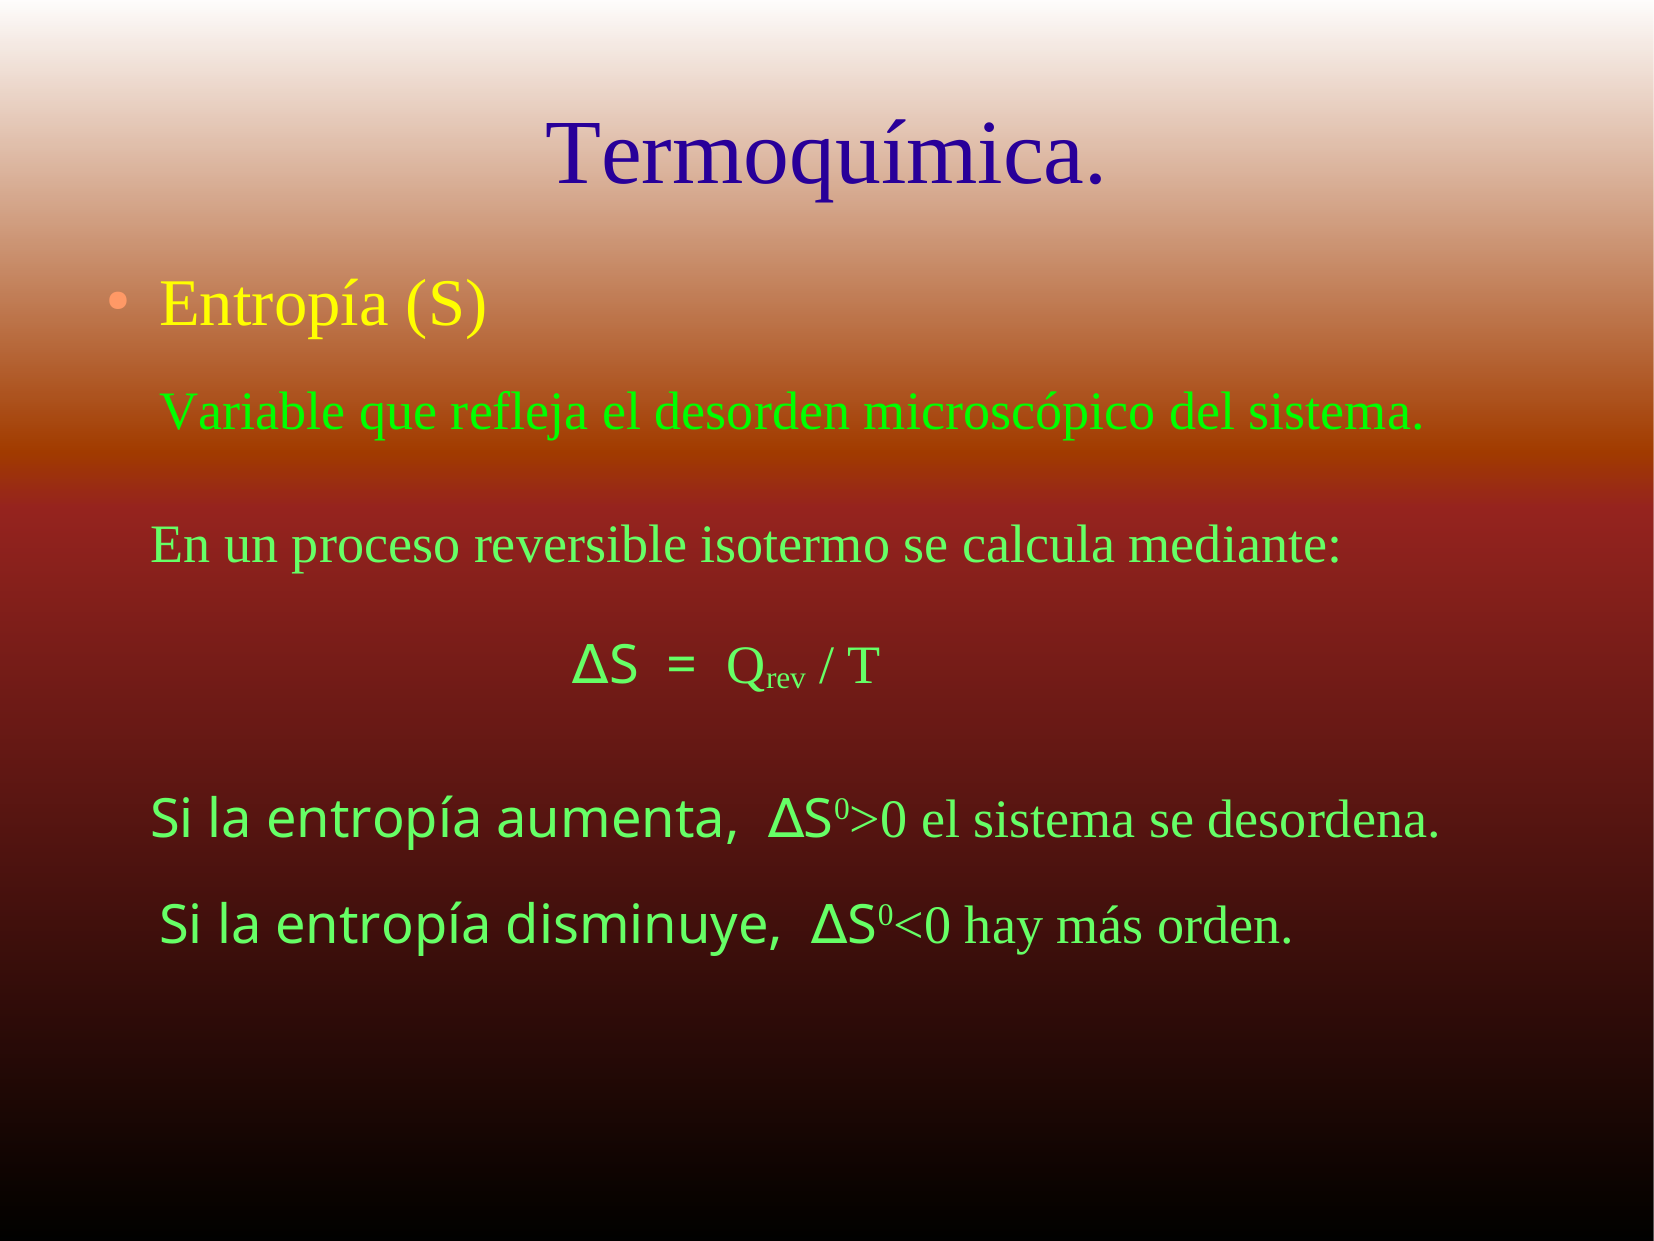

# Termoquímica.
Entropía (S)
Variable que refleja el desorden microscópico del sistema.
En un proceso reversible isotermo se calcula mediante:
∆S = Qrev / T
Si la entropía aumenta, ∆S0>0 el sistema se desordena.
Si la entropía disminuye, ∆S0<0 hay más orden.